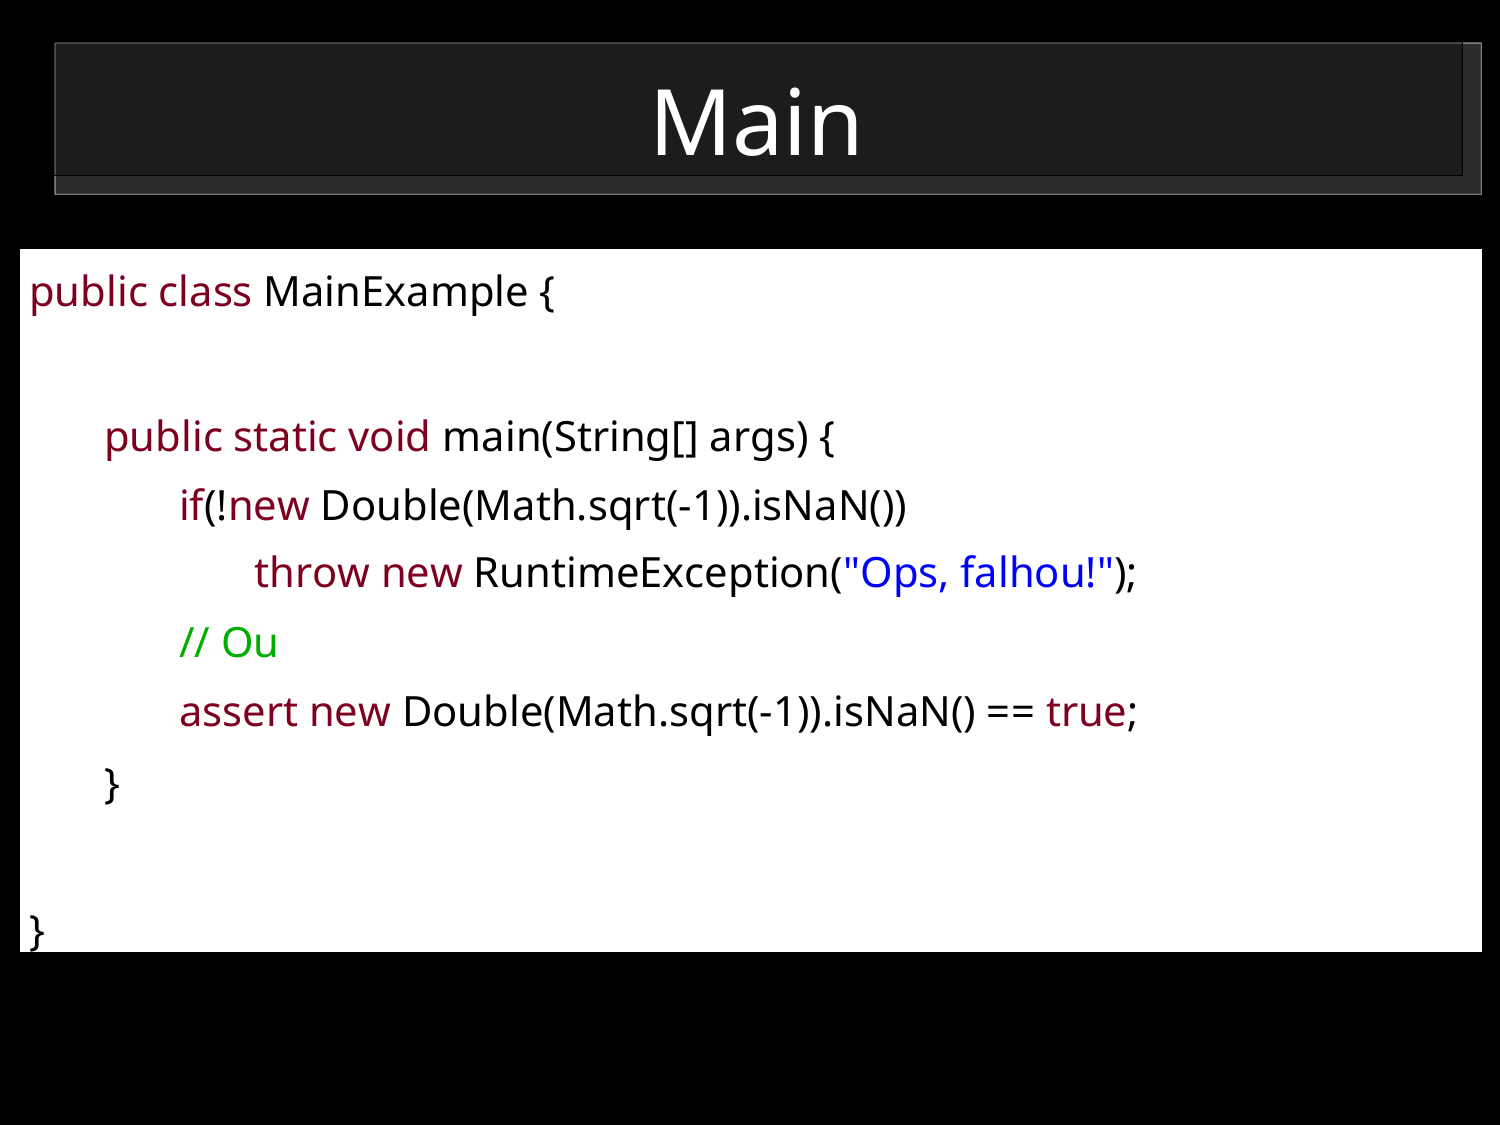

# Main
public class MainExample {
public static void main(String[] args) {
if(!new Double(Math.sqrt(-1)).isNaN())
throw new RuntimeException("Ops, falhou!");
// Ou
assert new Double(Math.sqrt(-1)).isNaN() == true;
}
}